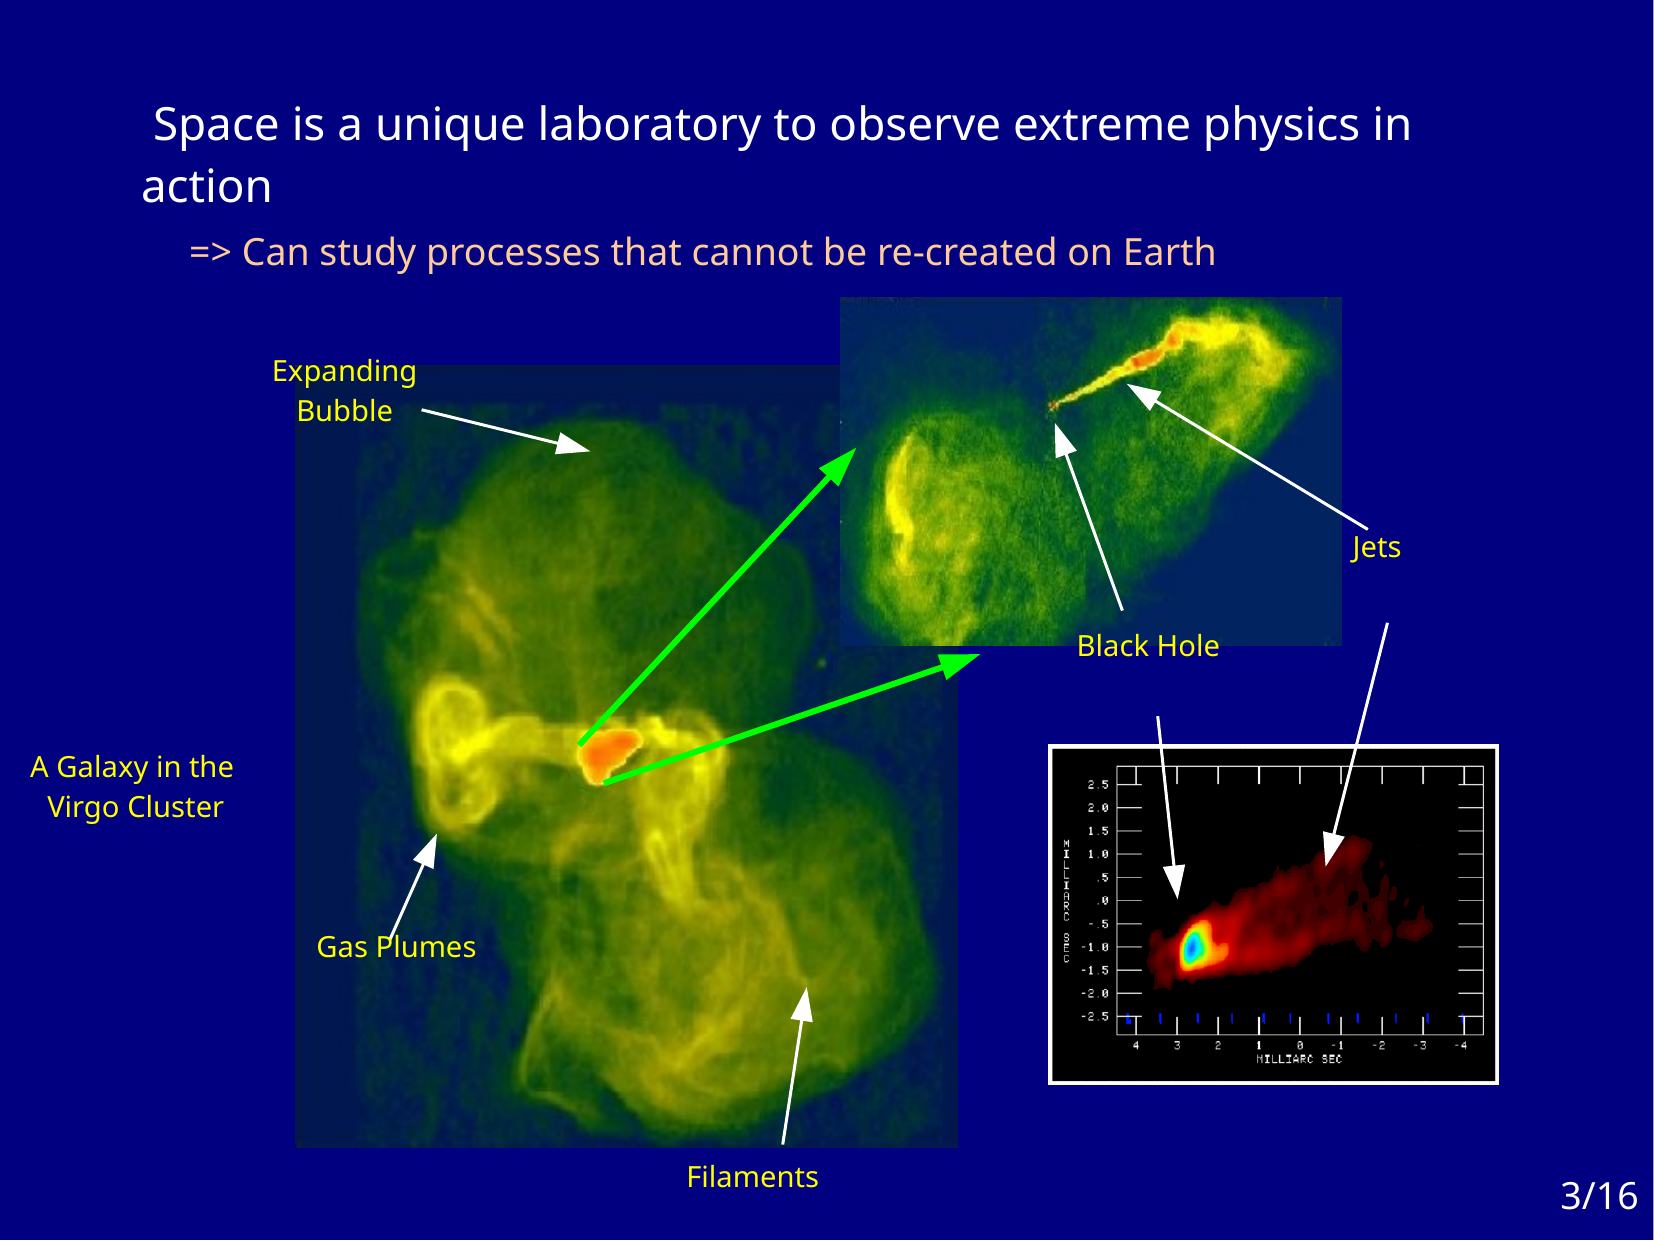

Space is a unique laboratory to observe extreme physics in action
 => Can study processes that cannot be re-created on Earth
Expanding Bubble
Jets
Black Hole
A Galaxy in the
Virgo Cluster
Gas Plumes
Filaments